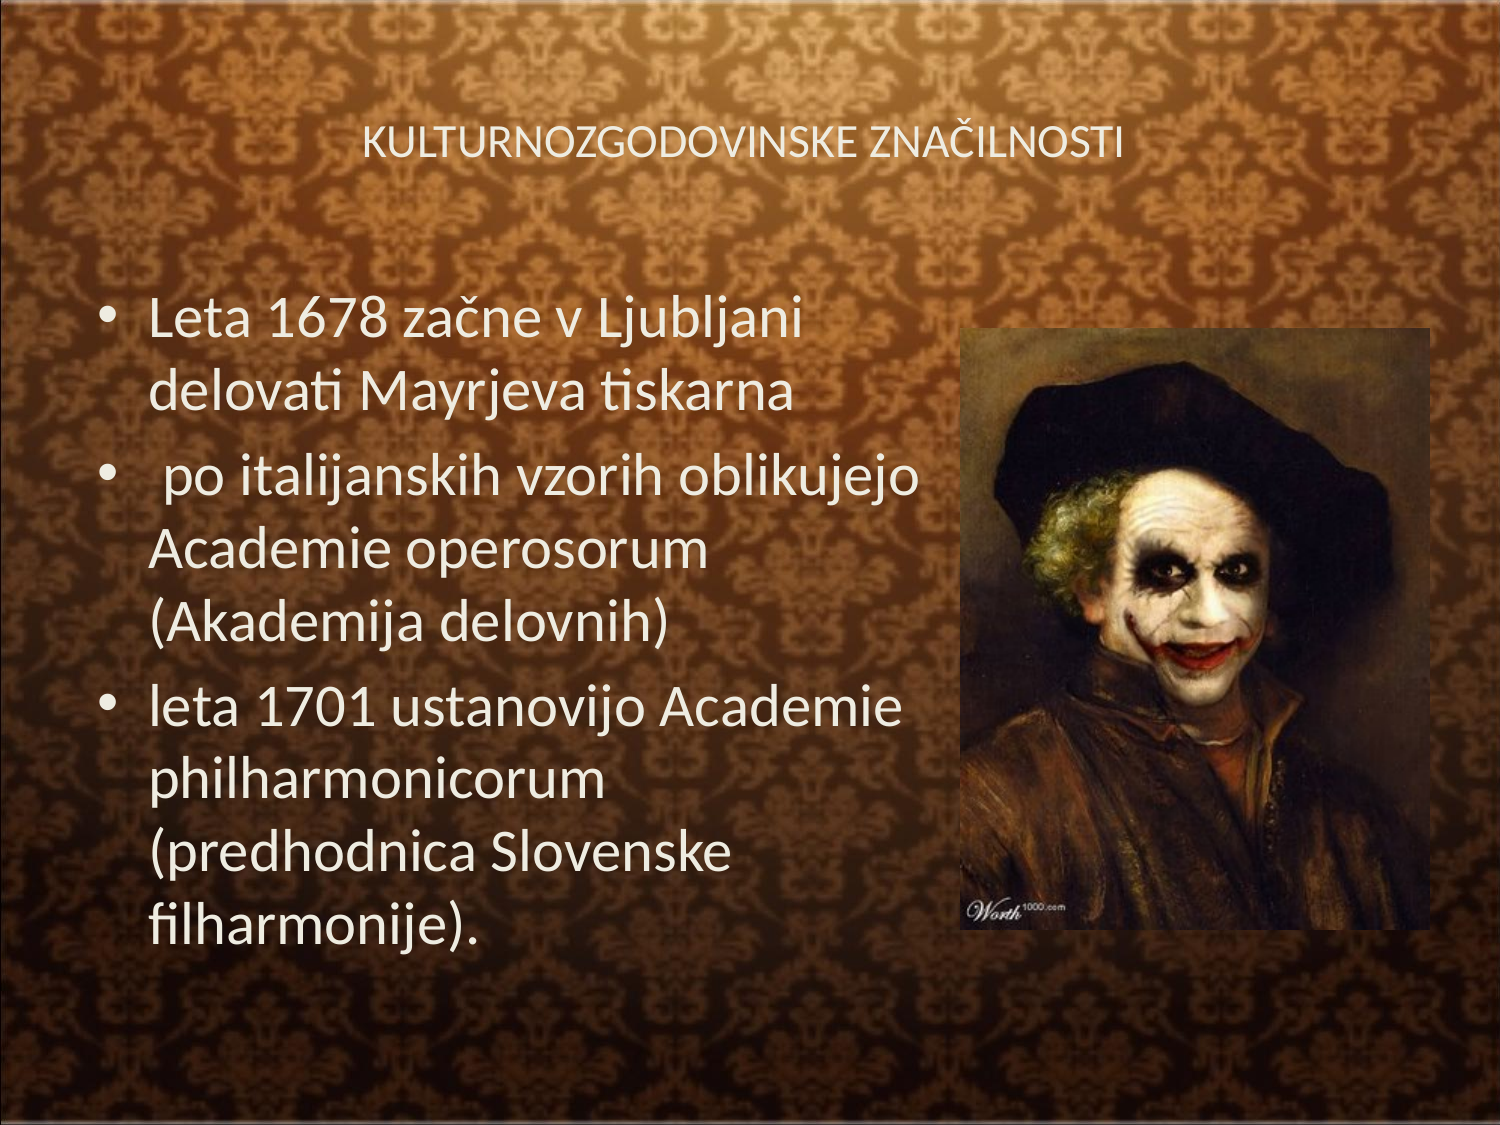

# KULTURNOZGODOVINSKE ZNAČILNOSTI
Leta 1678 začne v Ljubljani delovati Mayrjeva tiskarna
 po italijanskih vzorih oblikujejo Academie operosorum (Akademija delovnih)
leta 1701 ustanovijo Academie philharmonicorum (predhodnica Slovenske filharmonije).